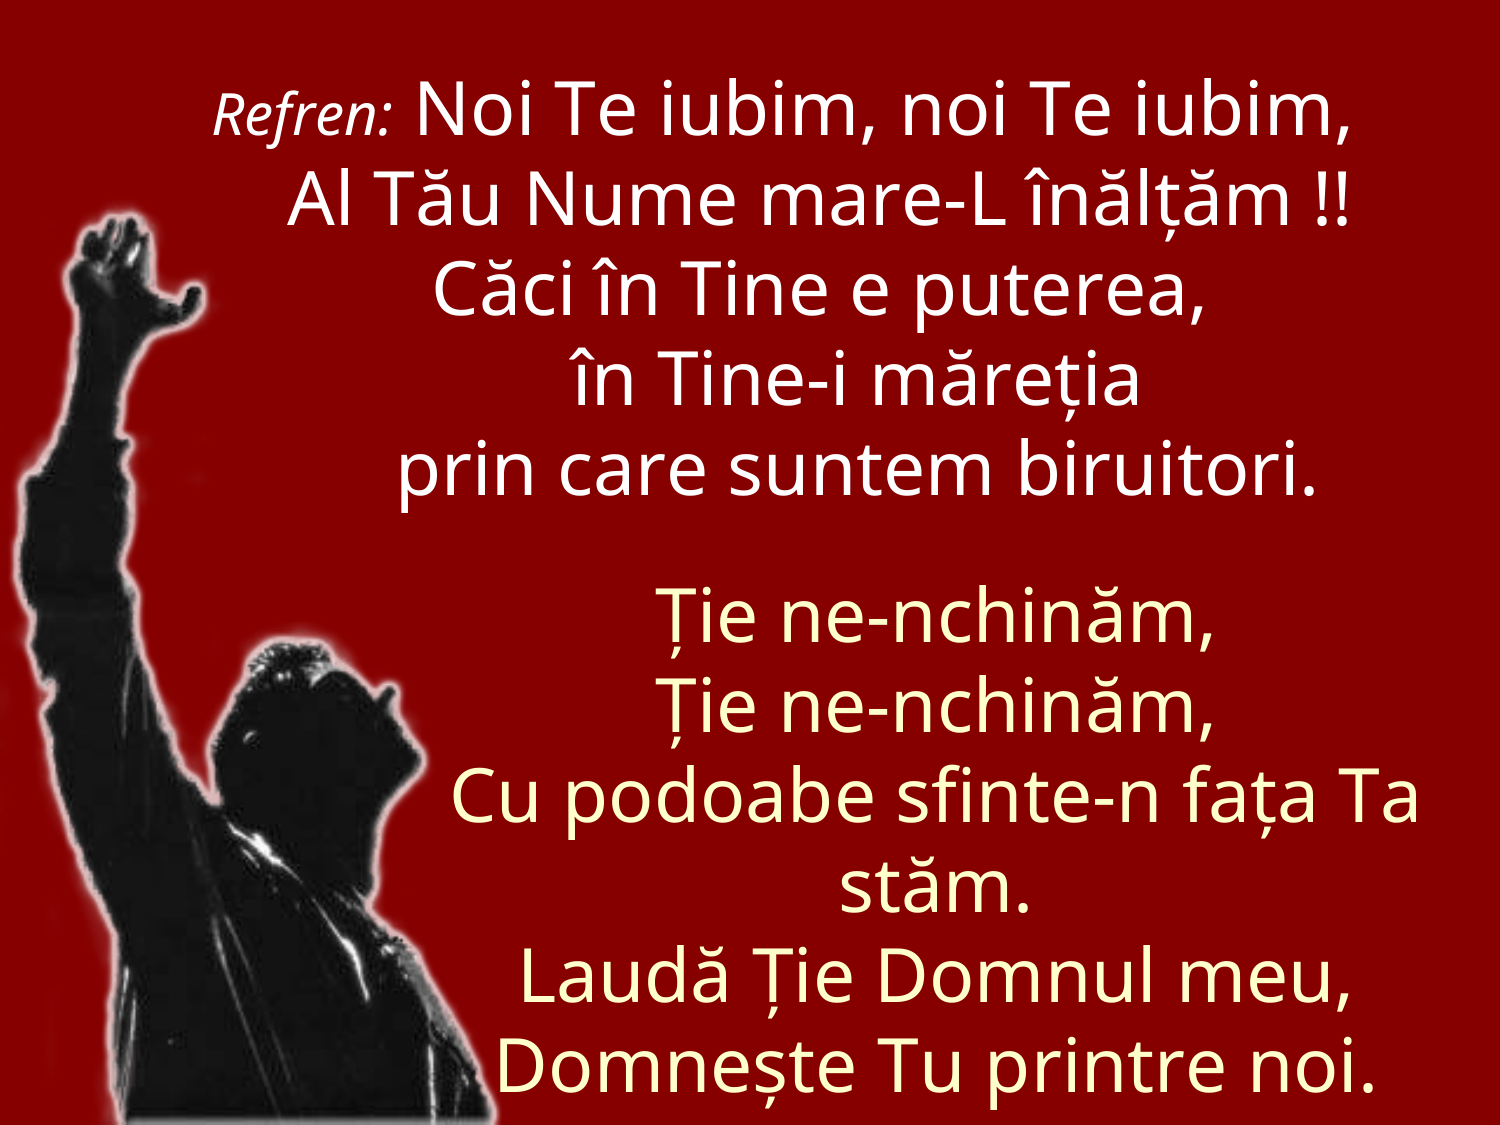

Refren: Noi Te iubim, noi Te iubim,
Al Tău Nume mare-L înălţăm !!
Căci în Tine e puterea,
	în Tine-i măreţia
	prin care suntem biruitori.
Ţie ne-nchinăm,
Ţie ne-nchinăm,
Cu podoabe sfinte-n faţa Ta stăm.
Laudă Ţie Domnul meu,
Domneşte Tu printre noi.